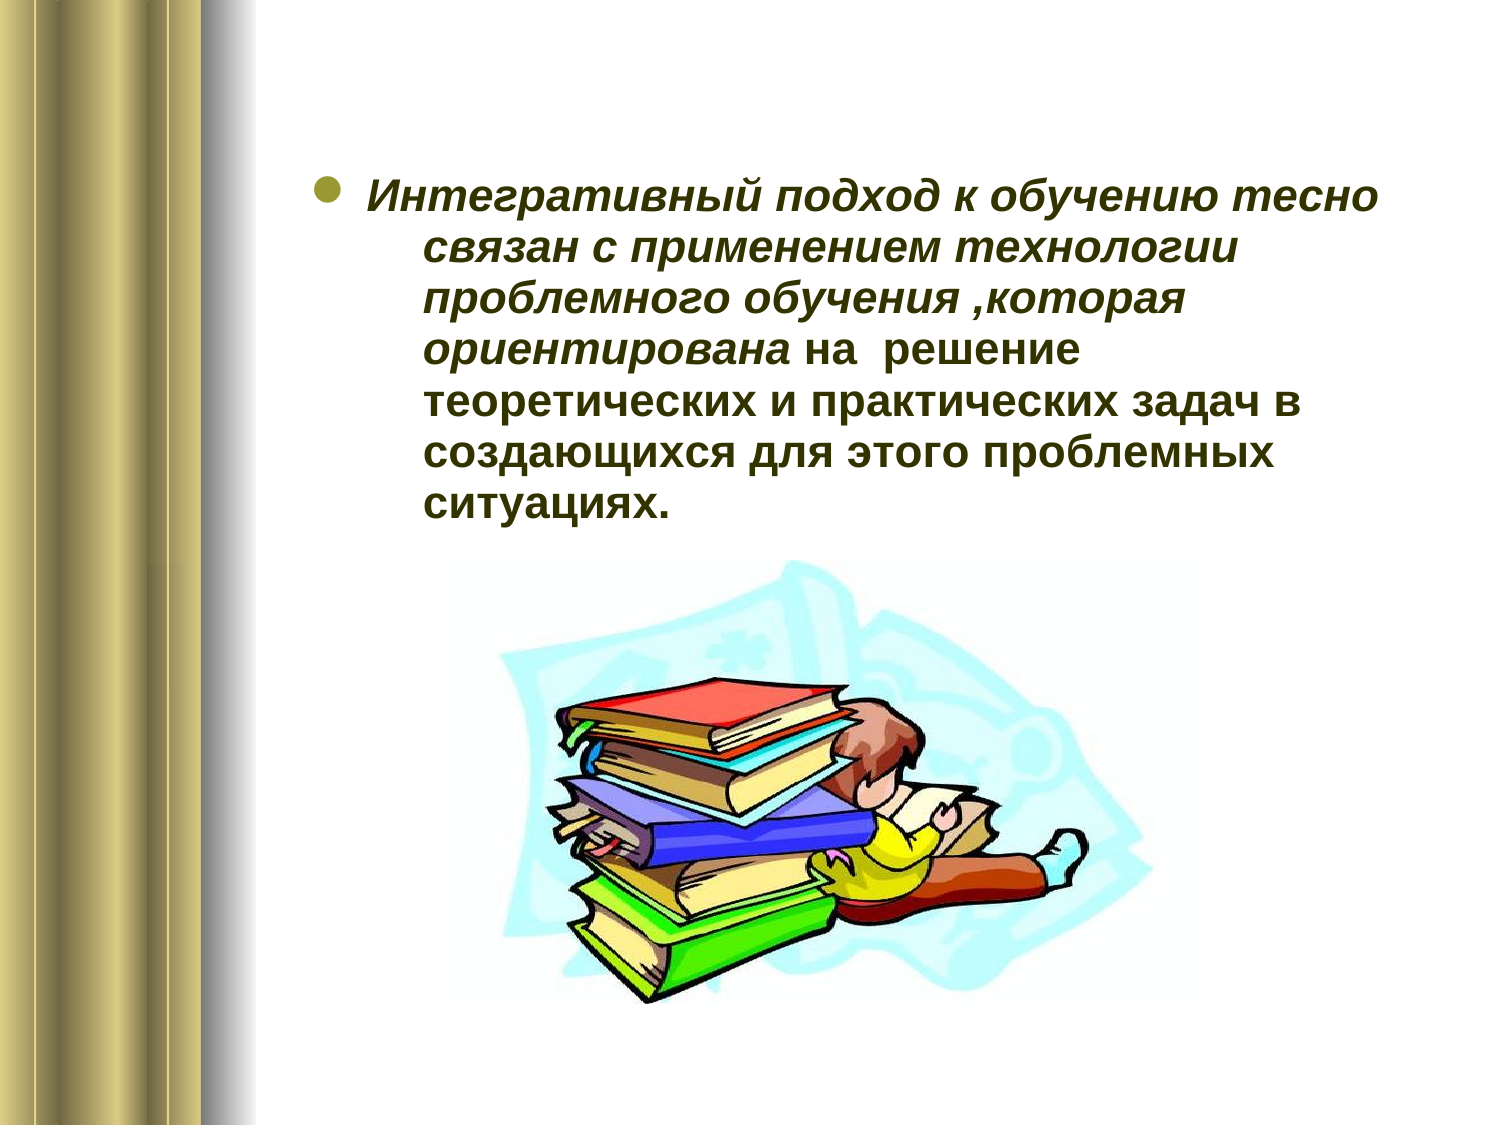

# Интегративный подход к обучению тесно связан с применением технологии проблемного обучения ,которая ориентирована на решение теоретических и практических задач в создающихся для этого проблемных ситуациях.